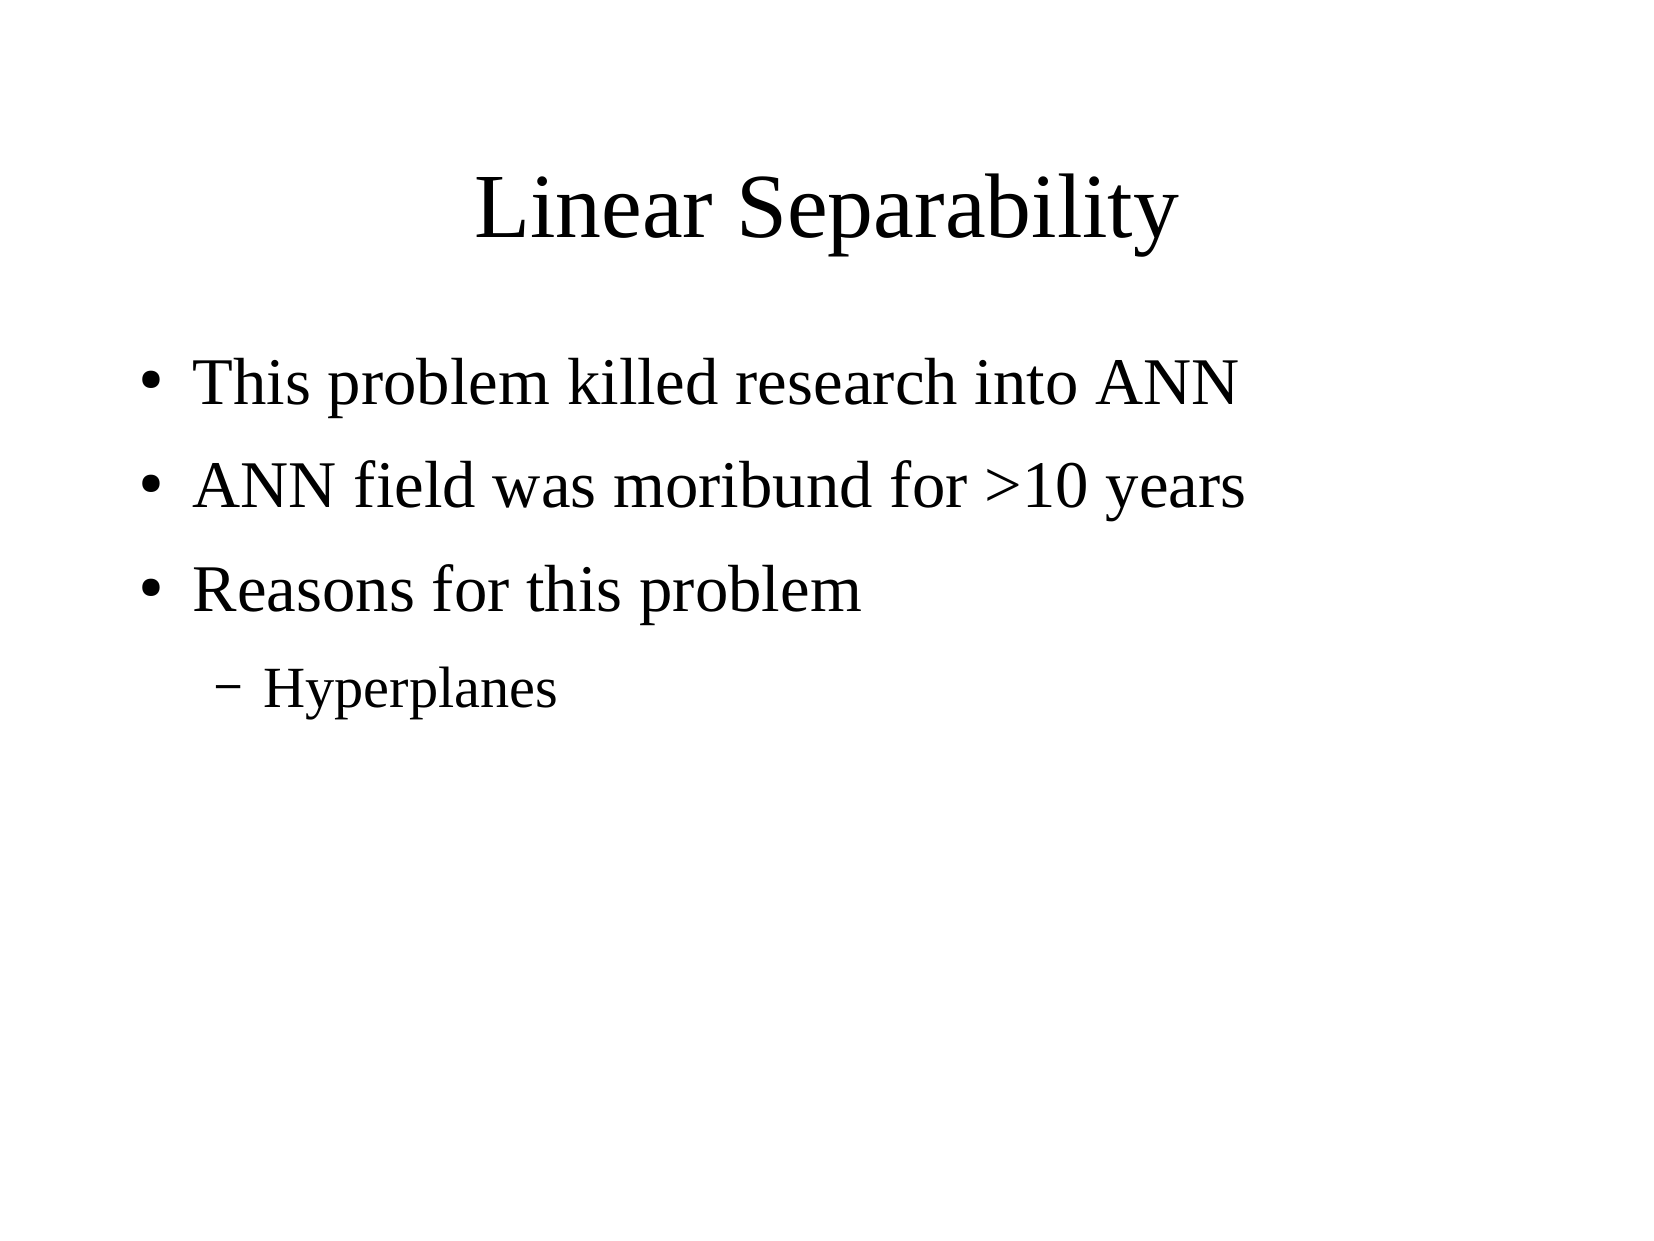

# Linear Separability
This problem killed research into ANN
ANN field was moribund for >10 years
Reasons for this problem
Hyperplanes